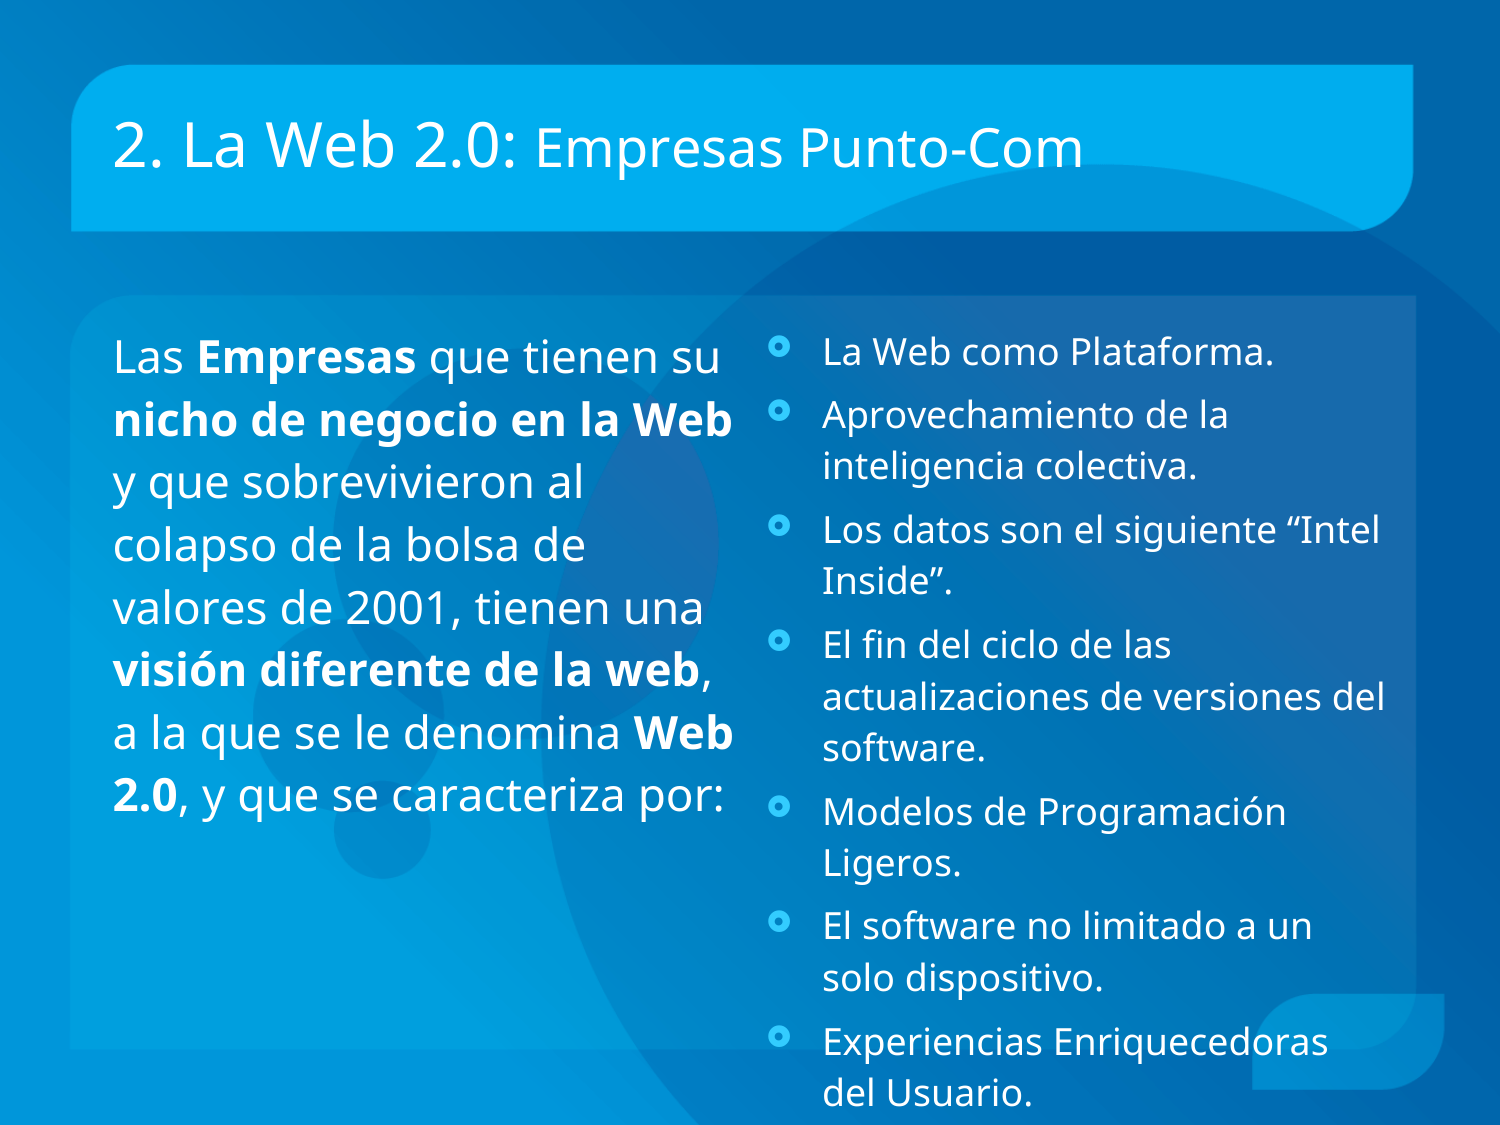

# 2. La Web 2.0: Empresas Punto-Com
Las Empresas que tienen su nicho de negocio en la Web y que sobrevivieron al colapso de la bolsa de valores de 2001, tienen una visión diferente de la web, a la que se le denomina Web 2.0, y que se caracteriza por:
La Web como Plataforma.
Aprovechamiento de la inteligencia colectiva.
Los datos son el siguiente “Intel Inside”.
El fin del ciclo de las actualizaciones de versiones del software.
Modelos de Programación Ligeros.
El software no limitado a un solo dispositivo.
Experiencias Enriquecedoras del Usuario.